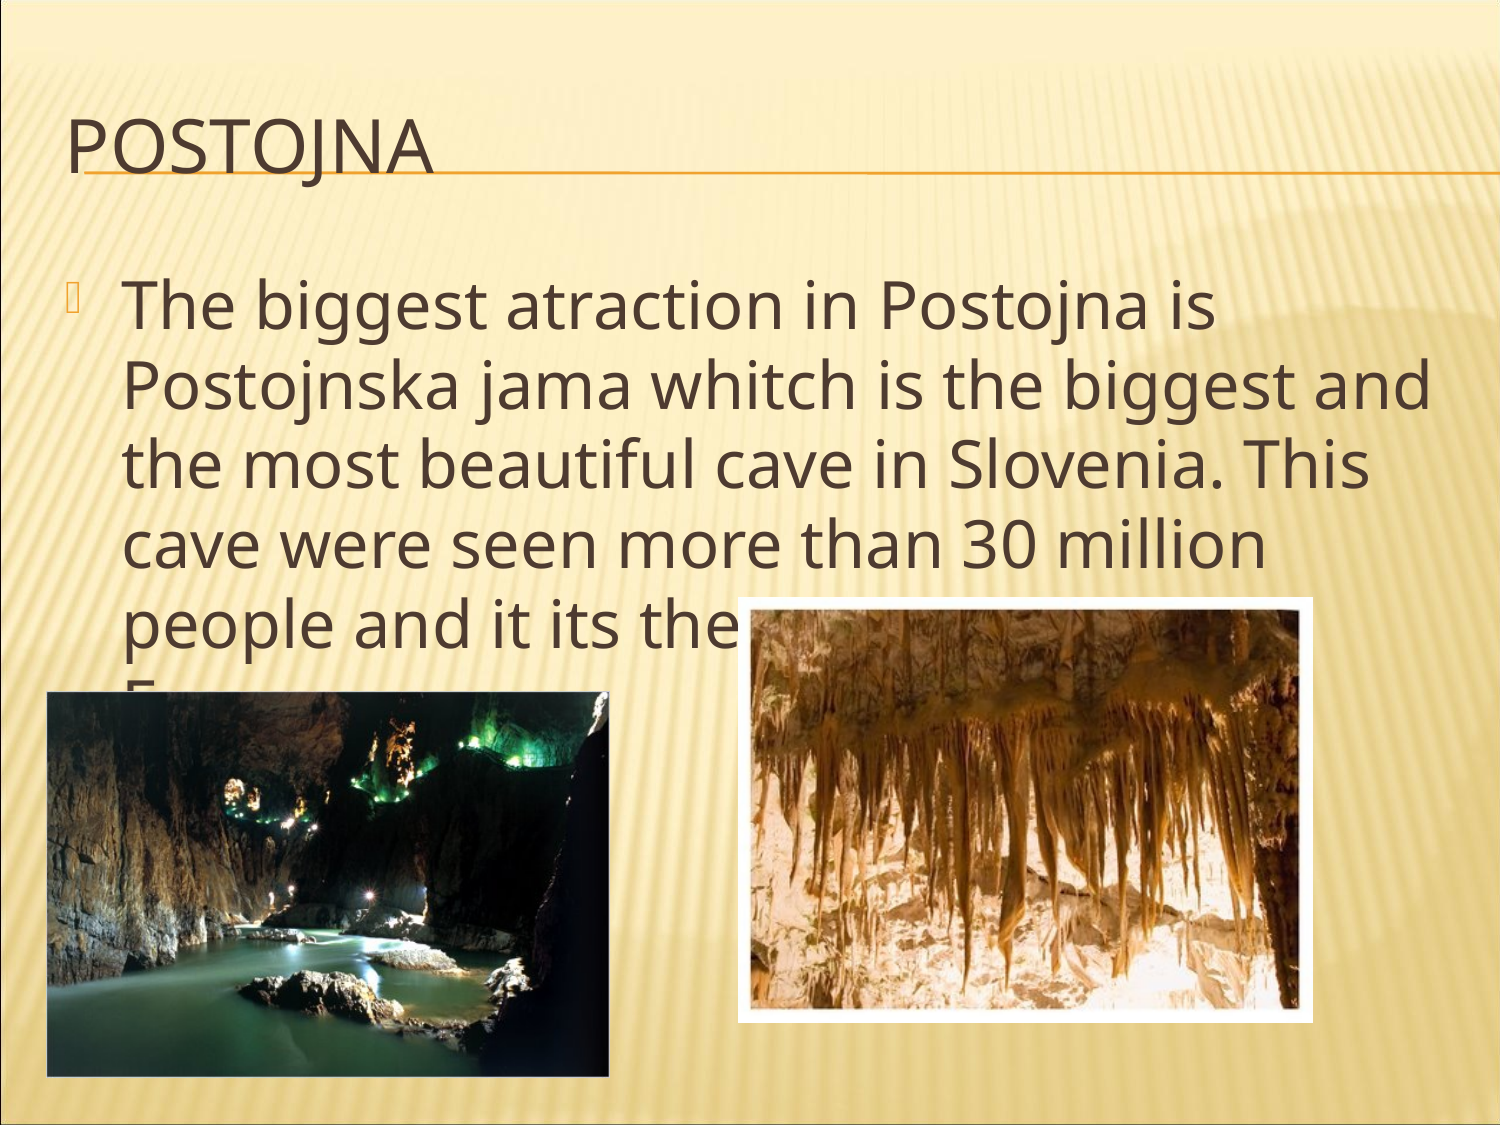

# postojna
The biggest atraction in Postojna is Postojnska jama whitch is the biggest and the most beautiful cave in Slovenia. This cave were seen more than 30 million people and it its the most visit cave in Europe.